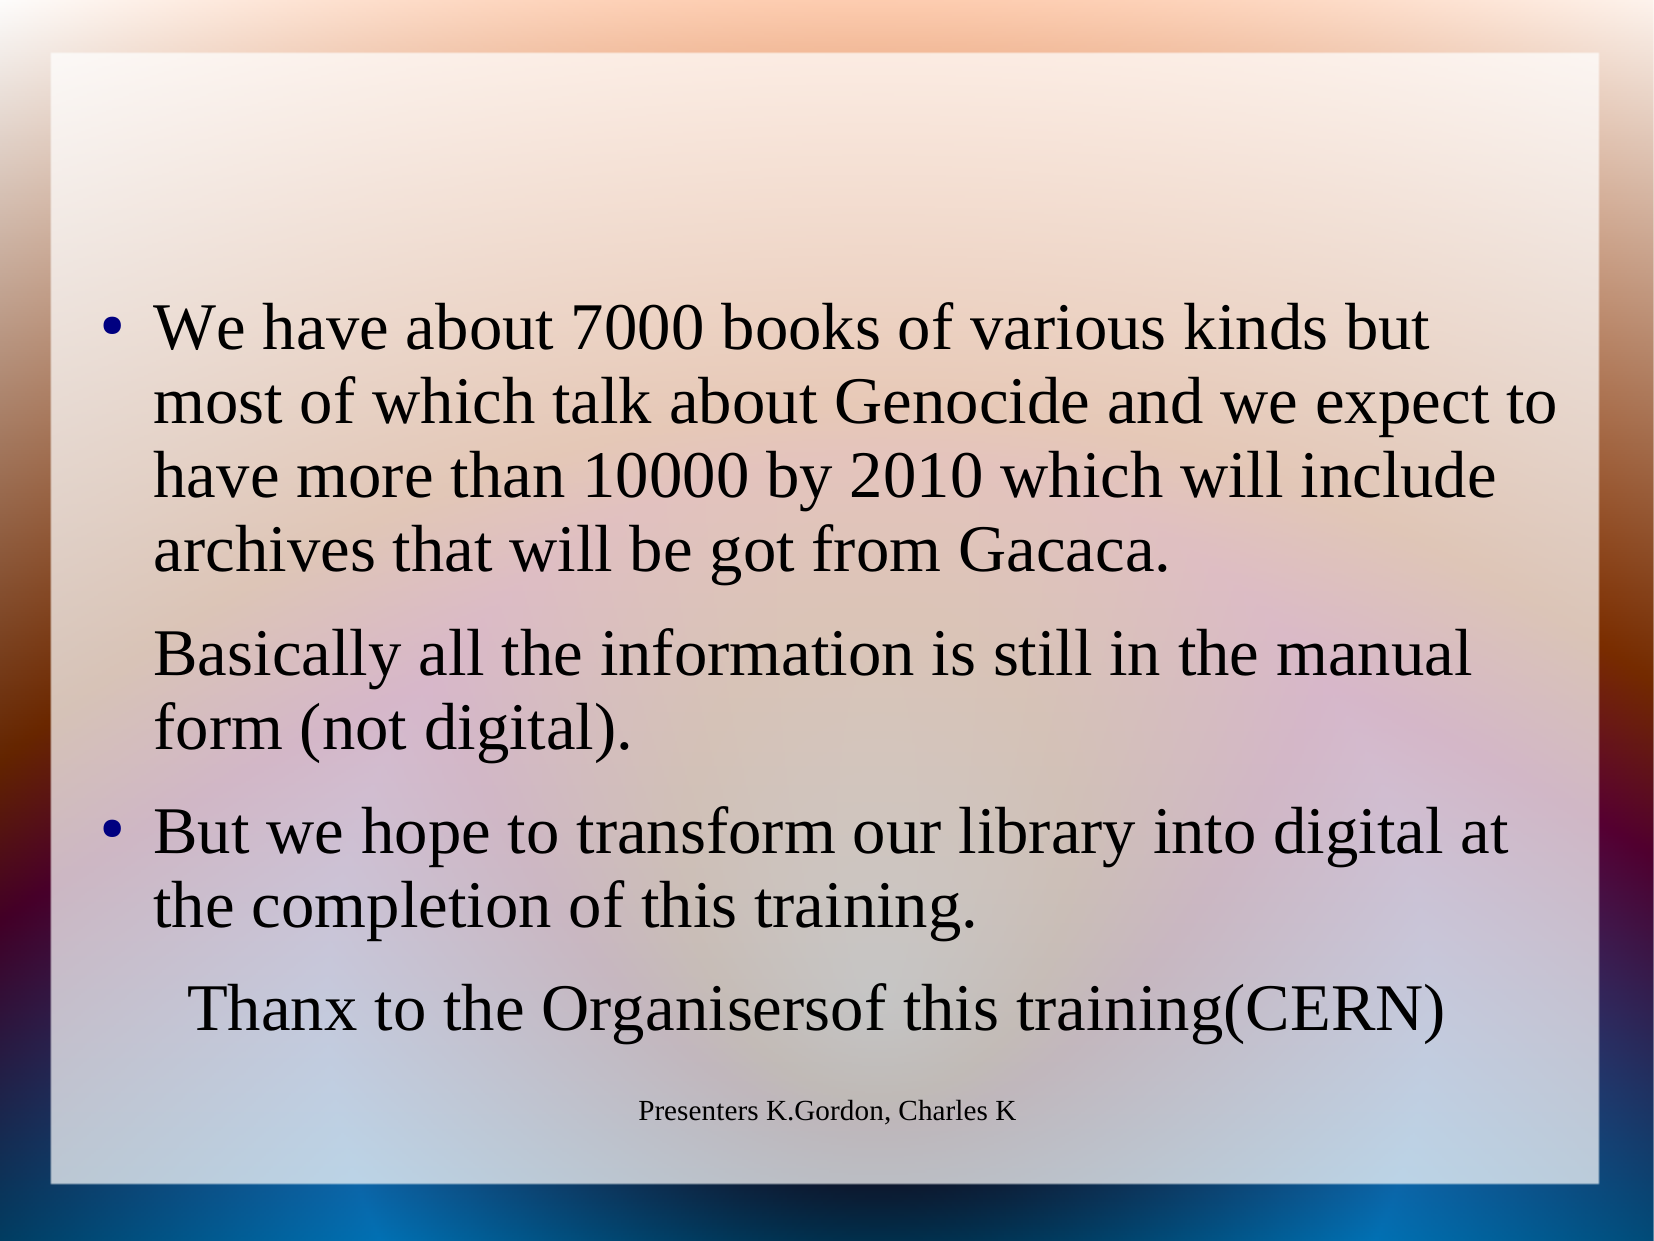

#
We have about 7000 books of various kinds but most of which talk about Genocide and we expect to have more than 10000 by 2010 which will include archives that will be got from Gacaca.
Basically all the information is still in the manual form (not digital).
But we hope to transform our library into digital at the completion of this training.
 Thanx to the Organisersof this training(CERN)
Presenters K.Gordon, Charles K